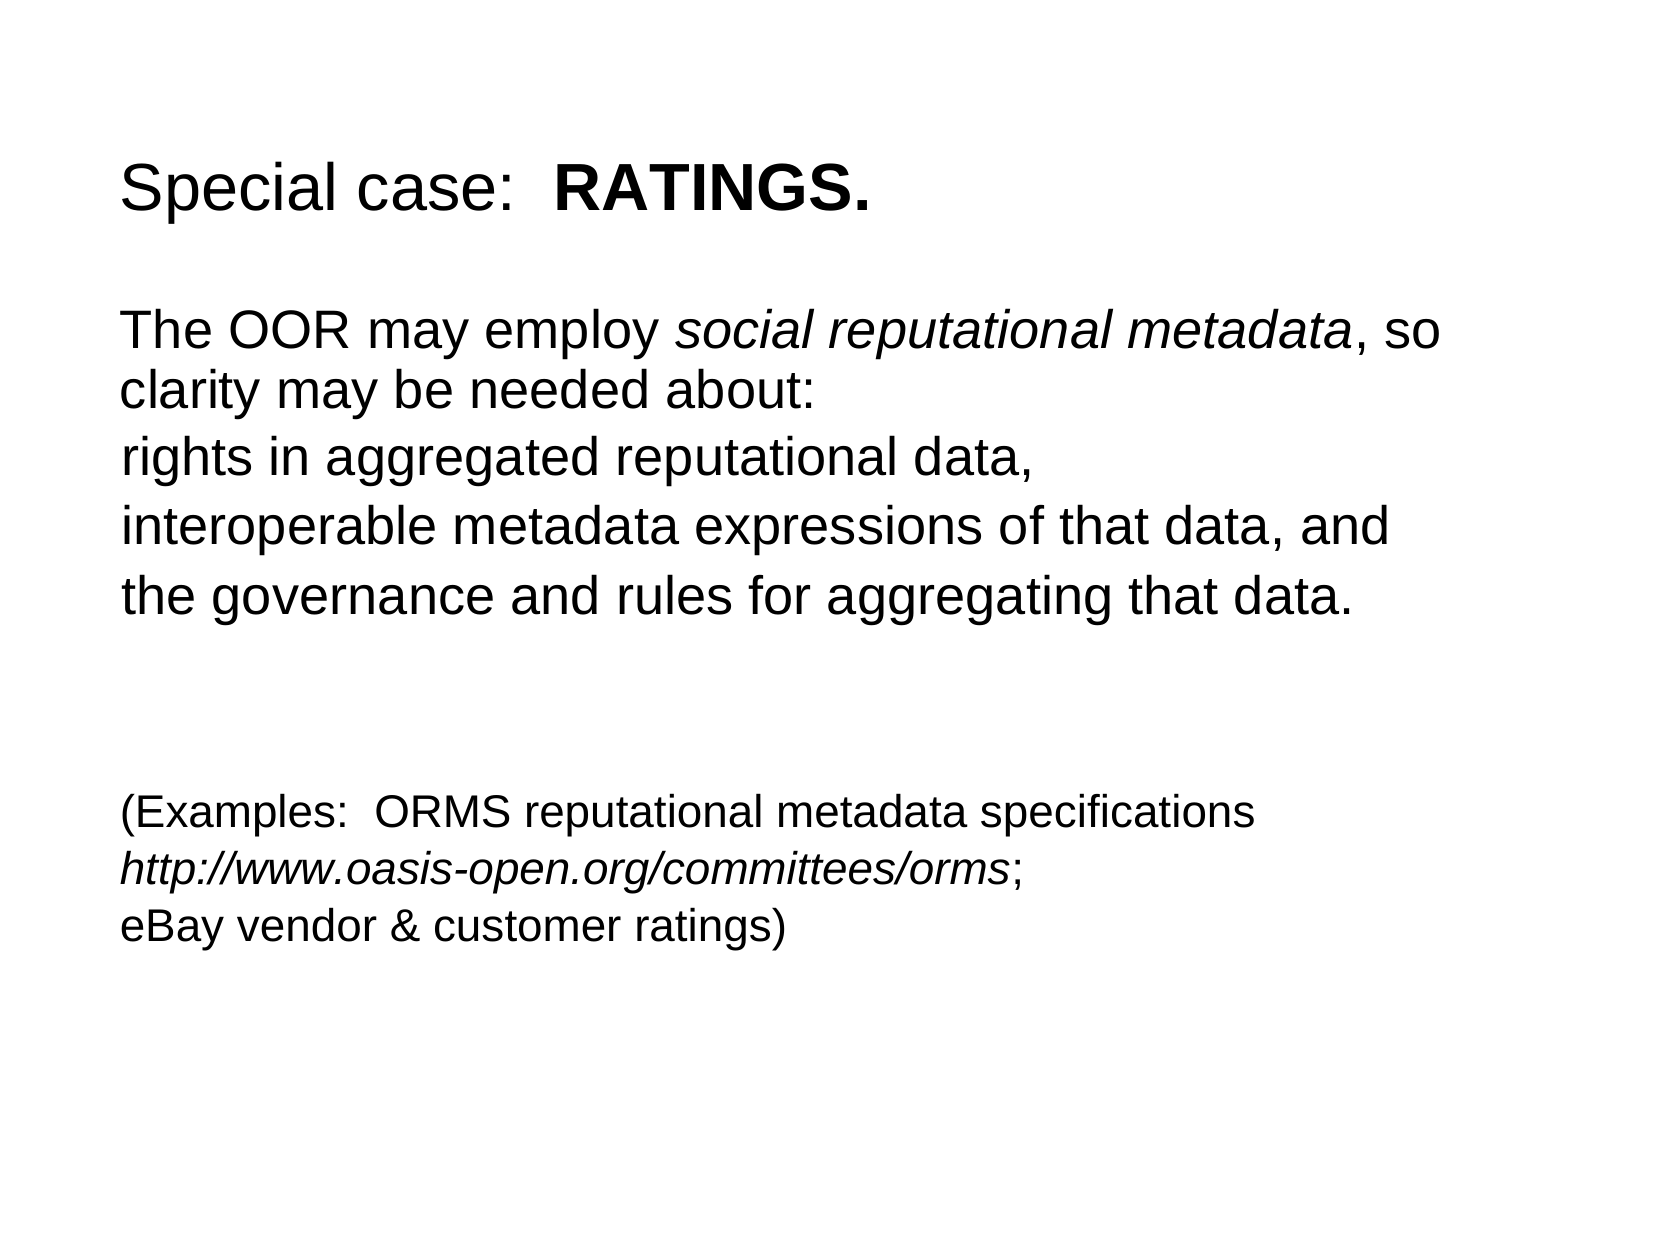

Special case: RATINGS.
The OOR may employ social reputational metadata, so clarity may be needed about:
rights in aggregated reputational data,
interoperable metadata expressions of that data, and
the governance and rules for aggregating that data.
(Examples: ORMS reputational metadata specifications
http://www.oasis-open.org/committees/orms;
eBay vendor & customer ratings)